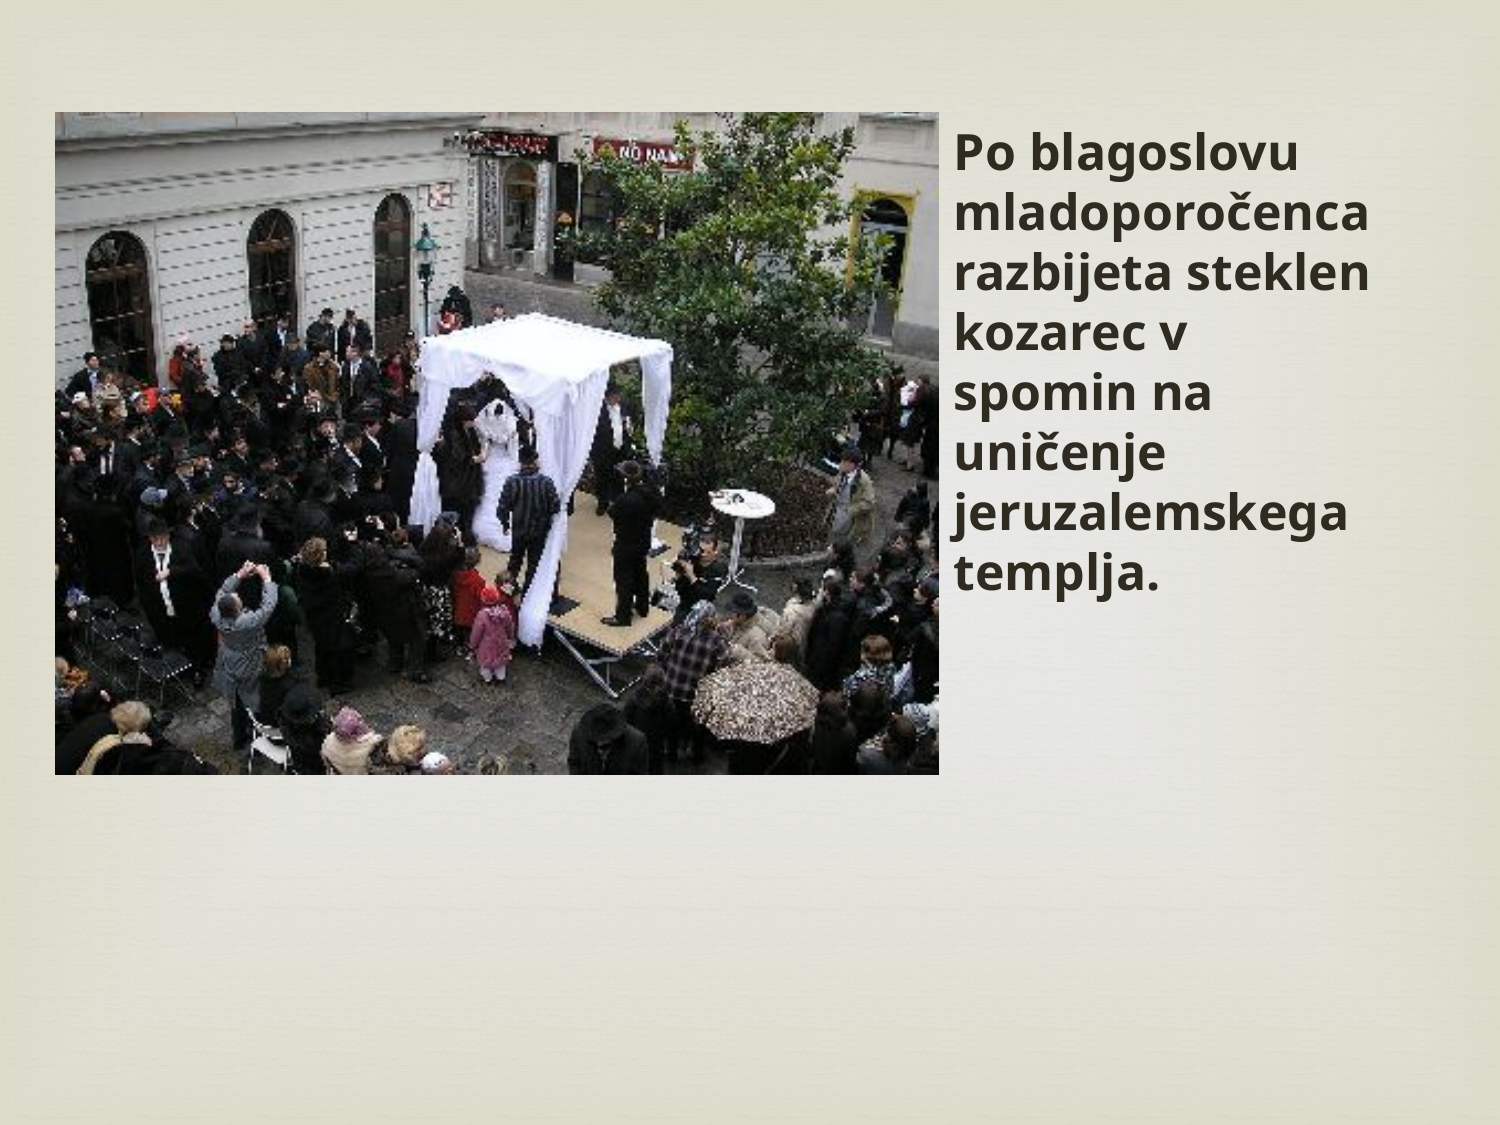

Po blagoslovu mladoporočenca razbijeta steklen kozarec v spomin na uničenje jeruzalemskega templja.